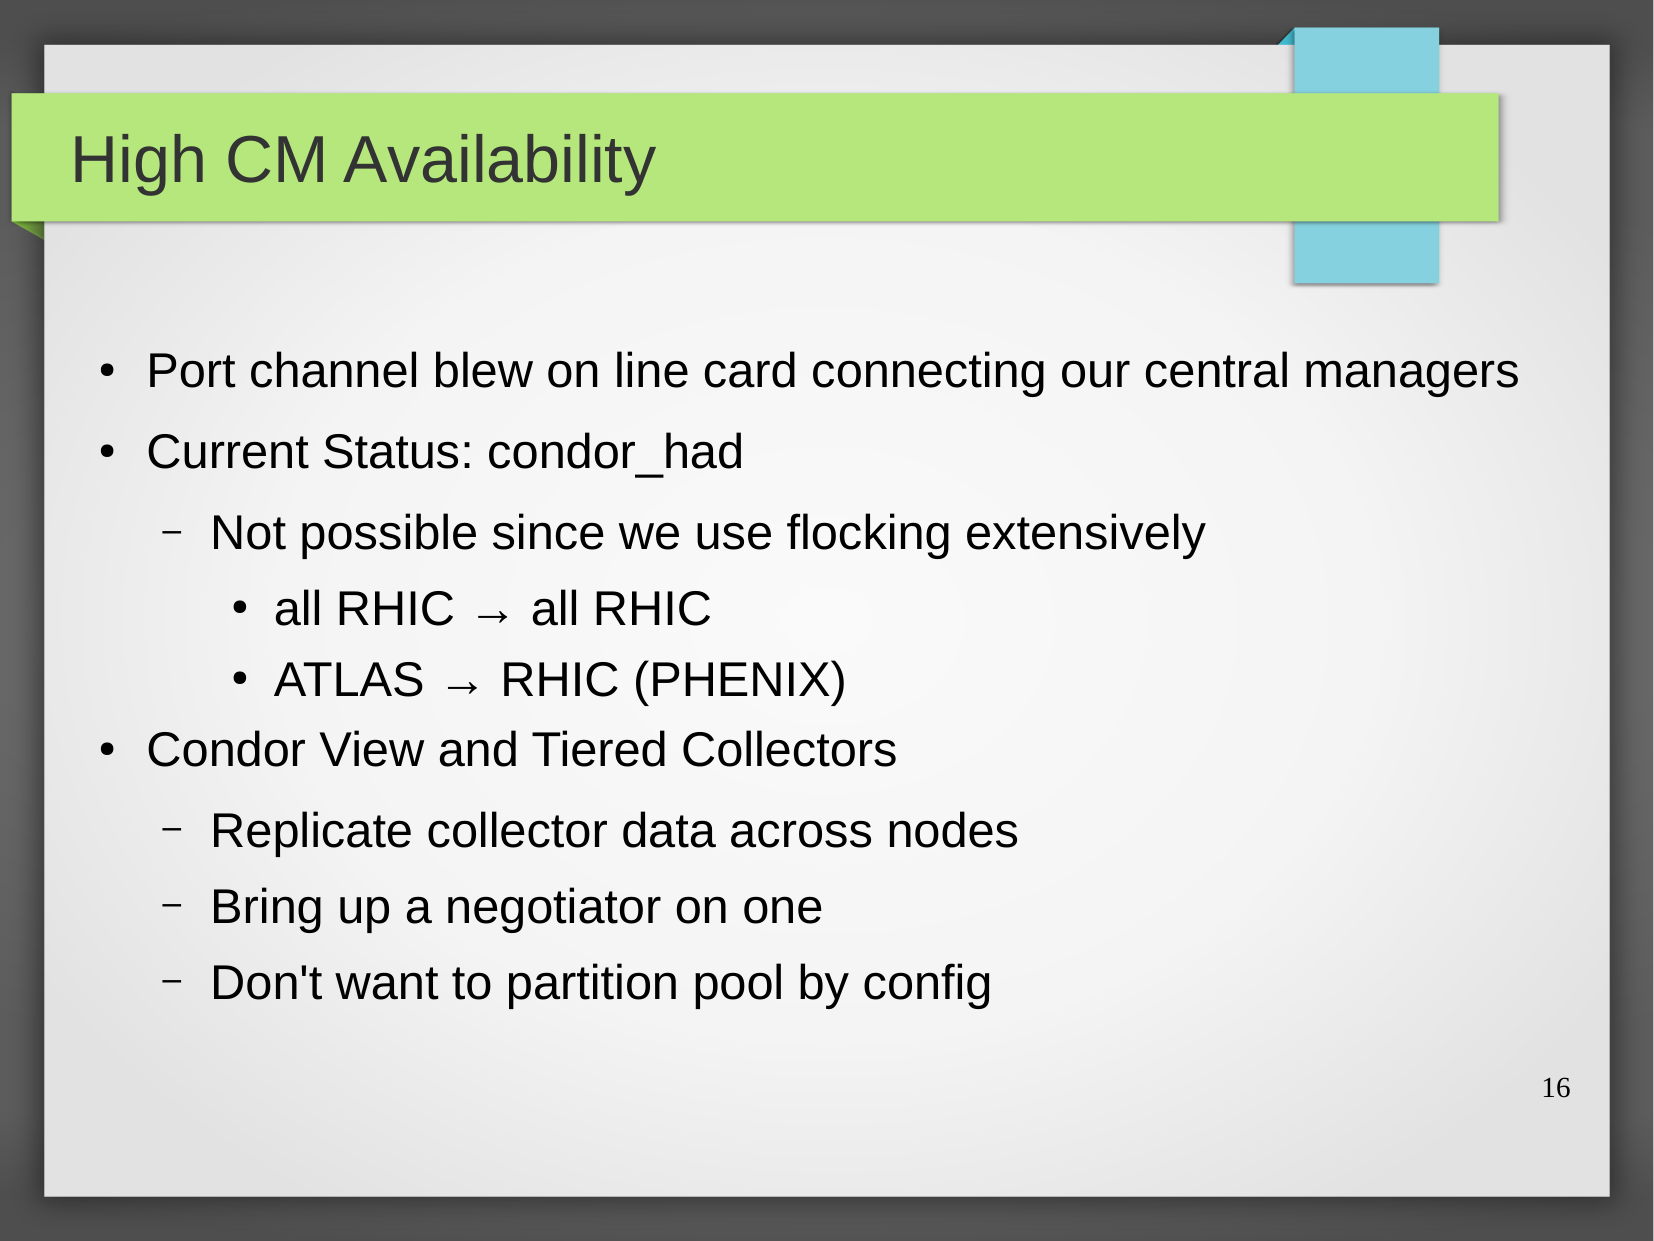

# High CM Availability
Port channel blew on line card connecting our central managers
Current Status: condor_had
Not possible since we use flocking extensively
all RHIC → all RHIC
ATLAS → RHIC (PHENIX)
Condor View and Tiered Collectors
Replicate collector data across nodes
Bring up a negotiator on one
Don't want to partition pool by config
16